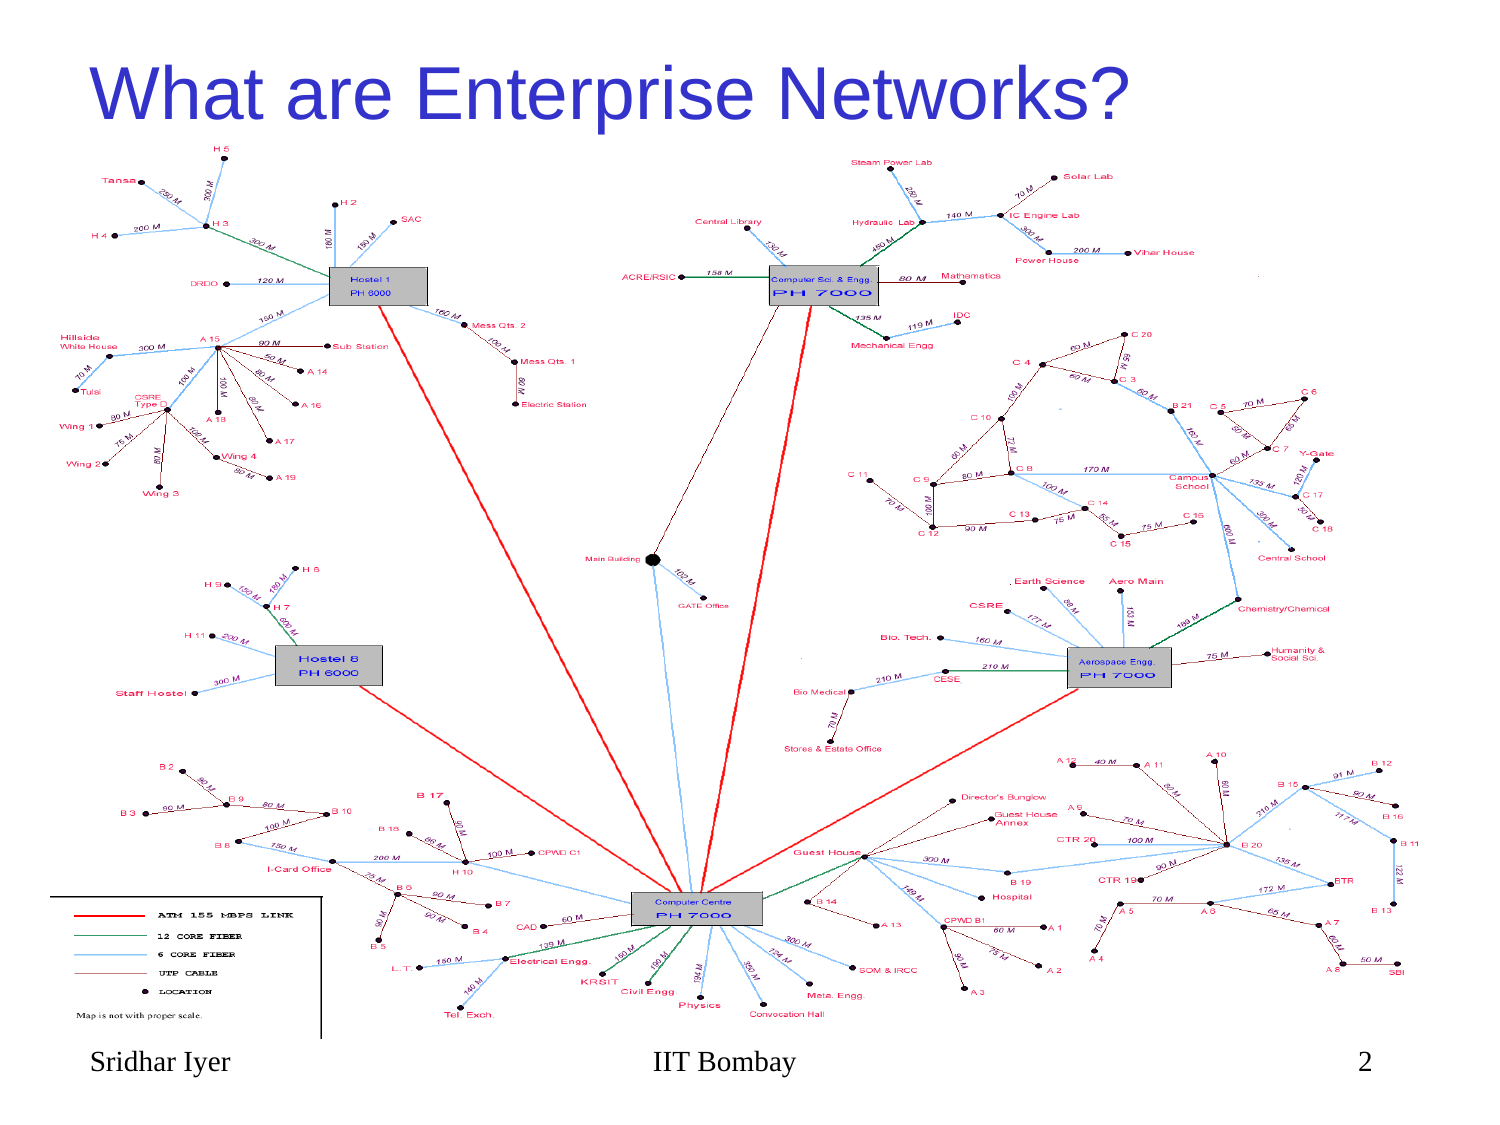

# What are Enterprise Networks?
Sridhar Iyer
IIT Bombay
2